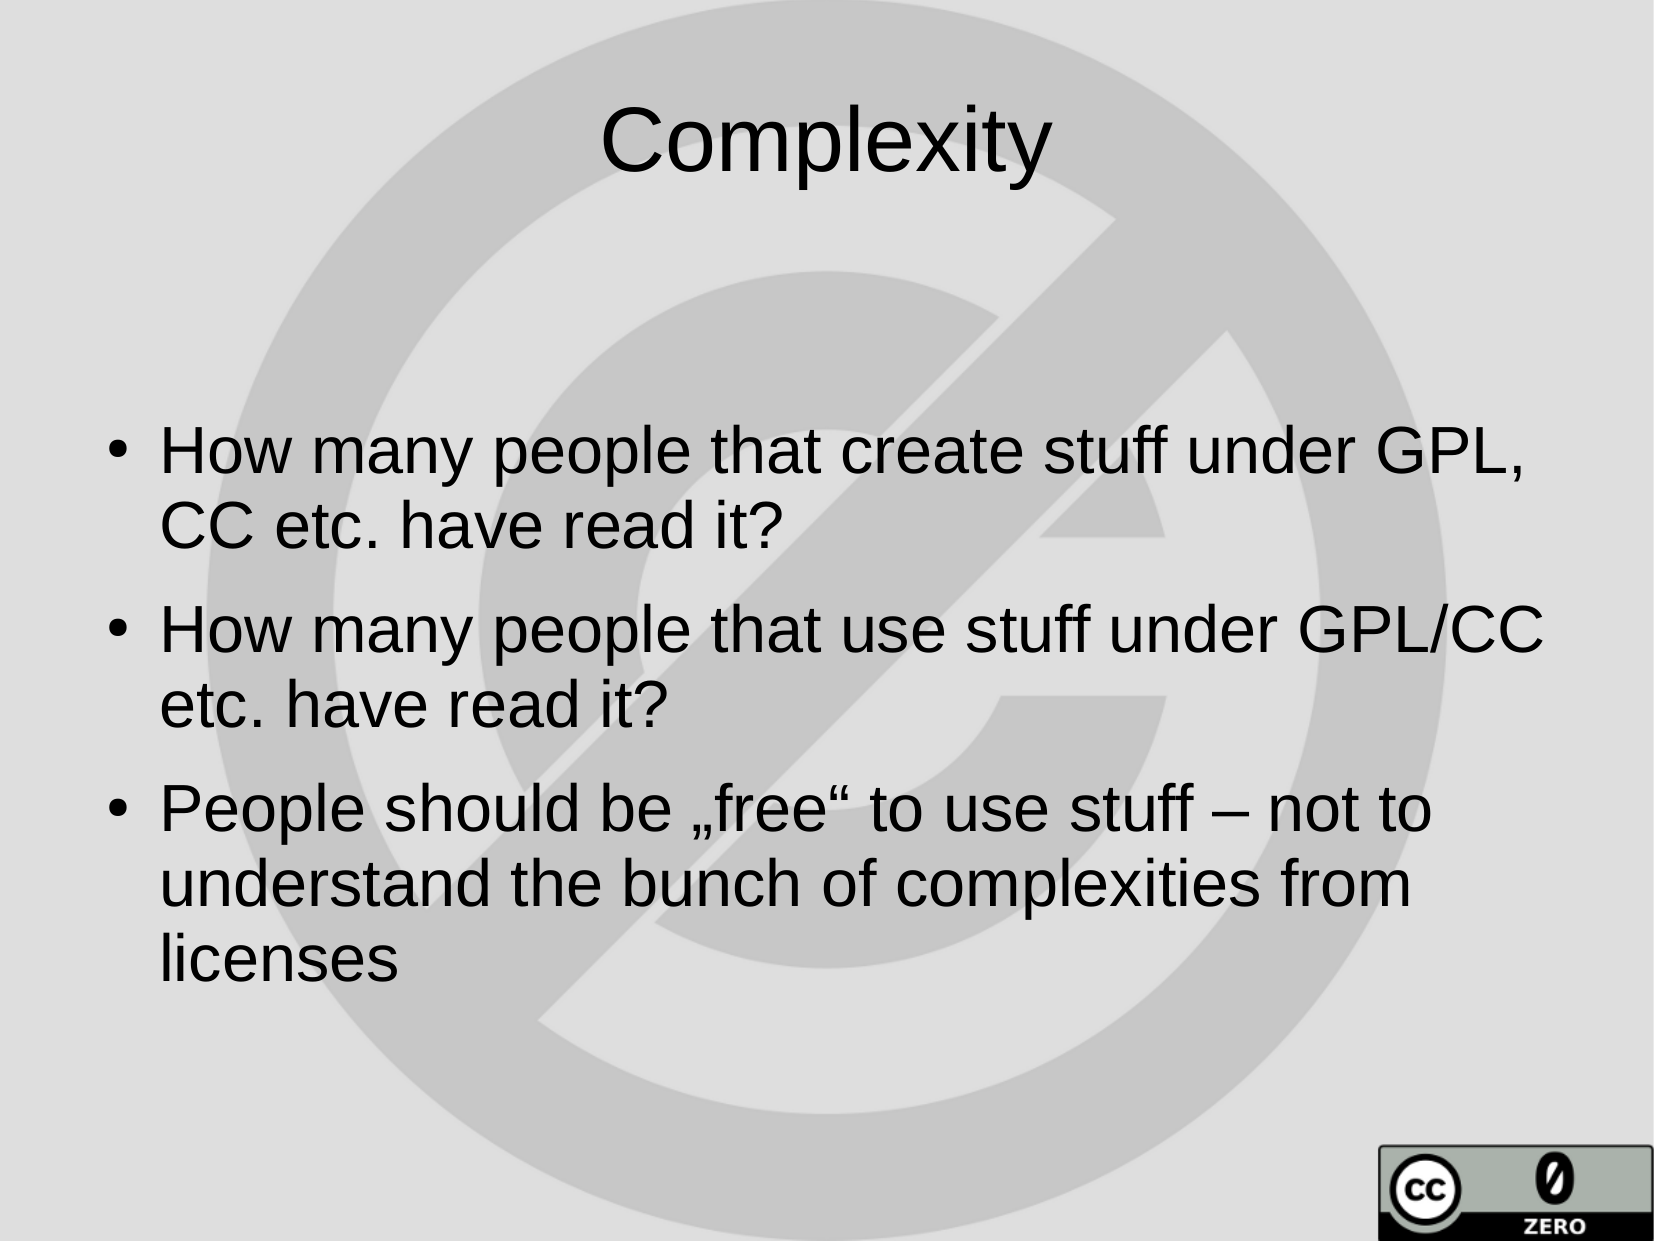

# Complexity
How many people that create stuff under GPL, CC etc. have read it?
How many people that use stuff under GPL/CC etc. have read it?
People should be „free“ to use stuff – not to understand the bunch of complexities from licenses